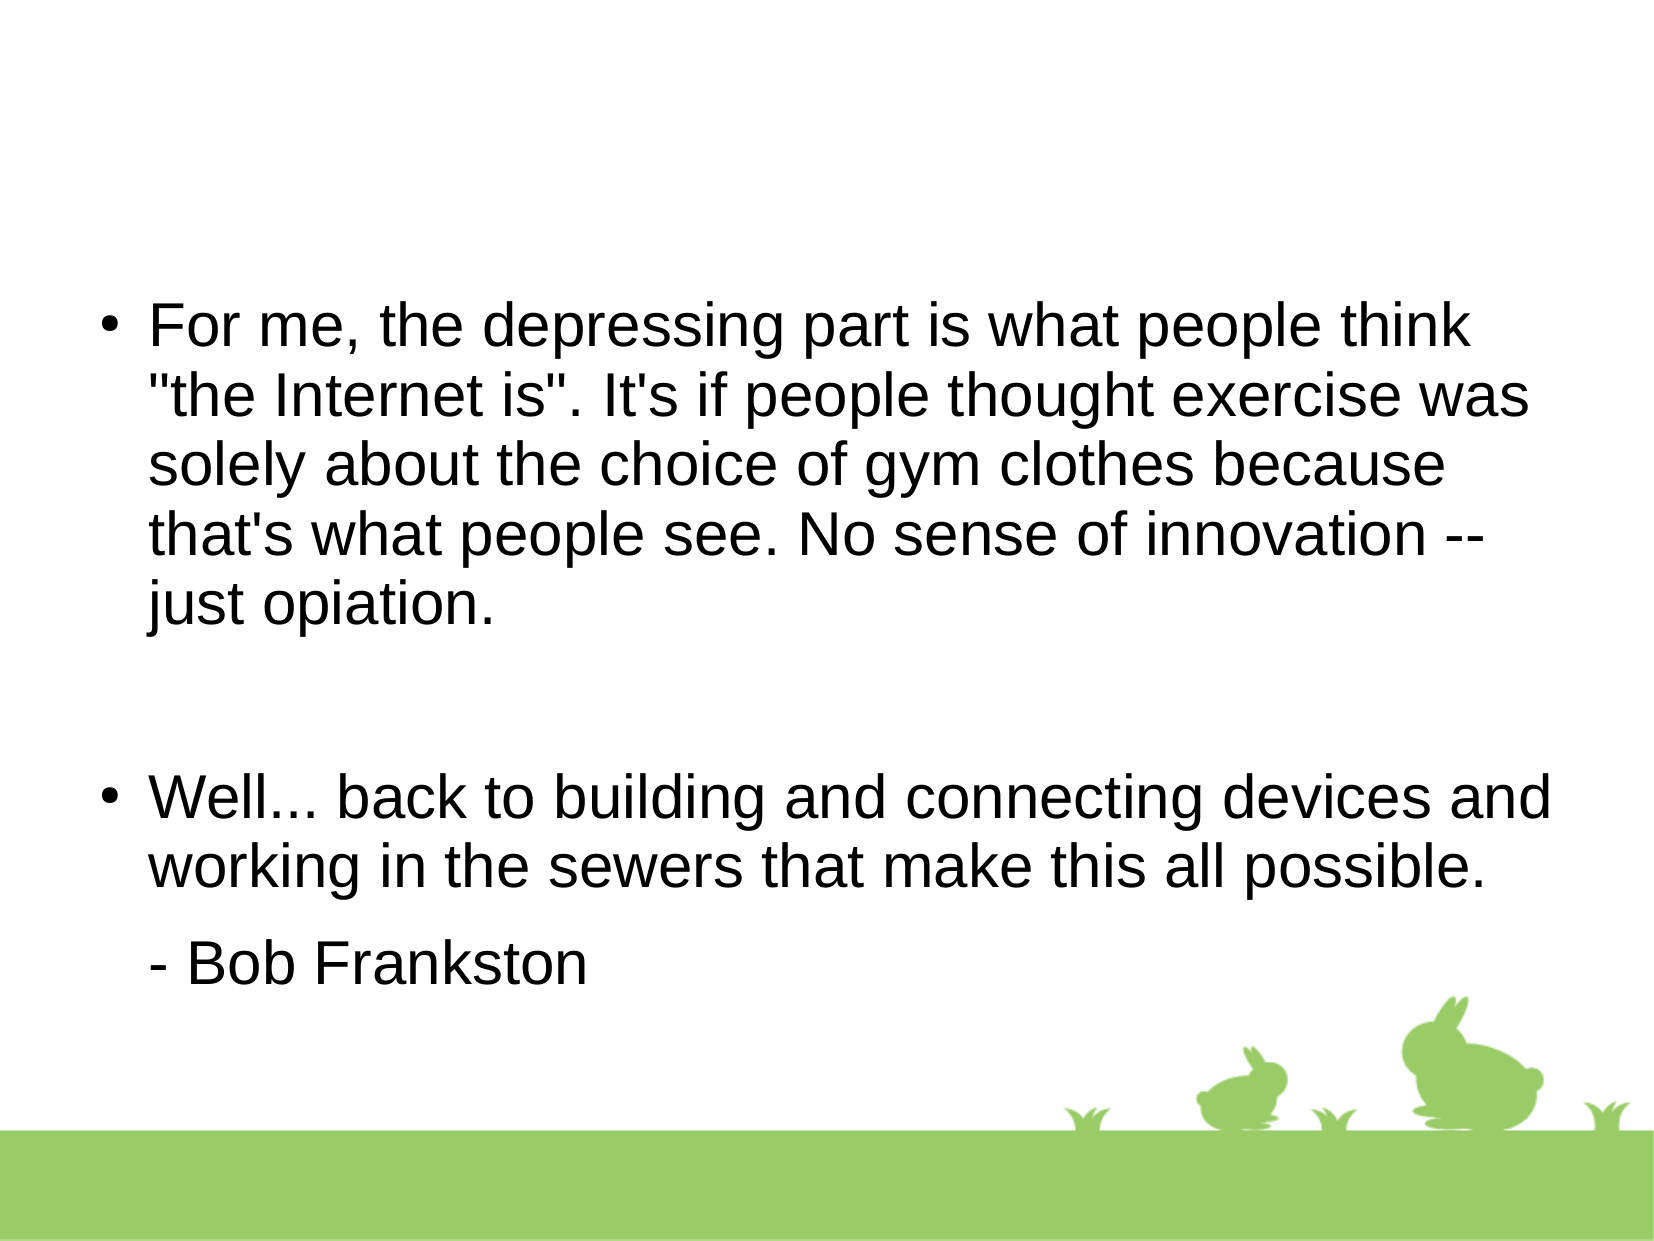

#
For me, the depressing part is what people think "the Internet is". It's if people thought exercise was solely about the choice of gym clothes because that's what people see. No sense of innovation -- just opiation.
Well... back to building and connecting devices and working in the sewers that make this all possible.
- Bob Frankston